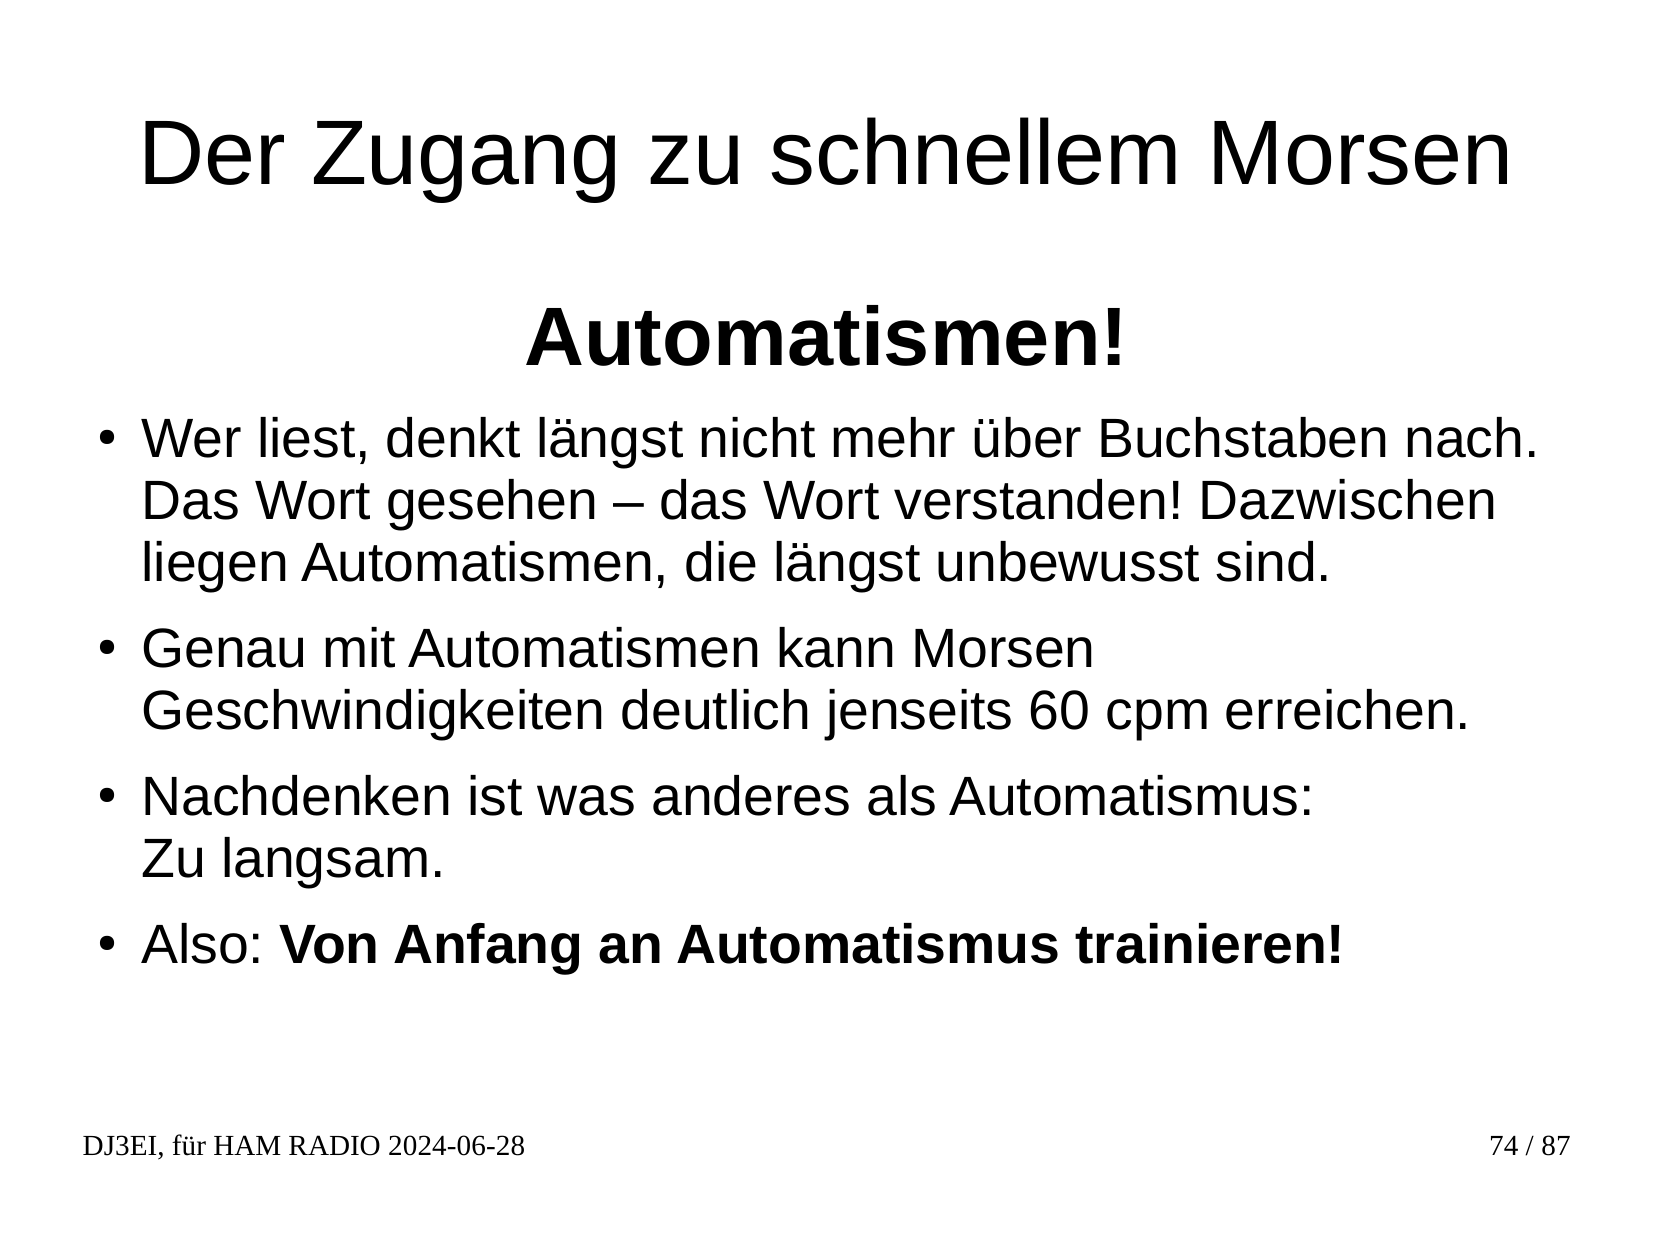

# Der Zugang zu schnellem Morsen
Automatismen!
Wer liest, denkt längst nicht mehr über Buchstaben nach. Das Wort gesehen – das Wort verstanden! Dazwischen liegen Automatismen, die längst unbewusst sind.
Genau mit Automatismen kann Morsen Geschwindigkeiten deutlich jenseits 60 cpm erreichen.
Nachdenken ist was anderes als Automatismus:
Zu langsam.
Also: Von Anfang an Automatismus trainieren!
74